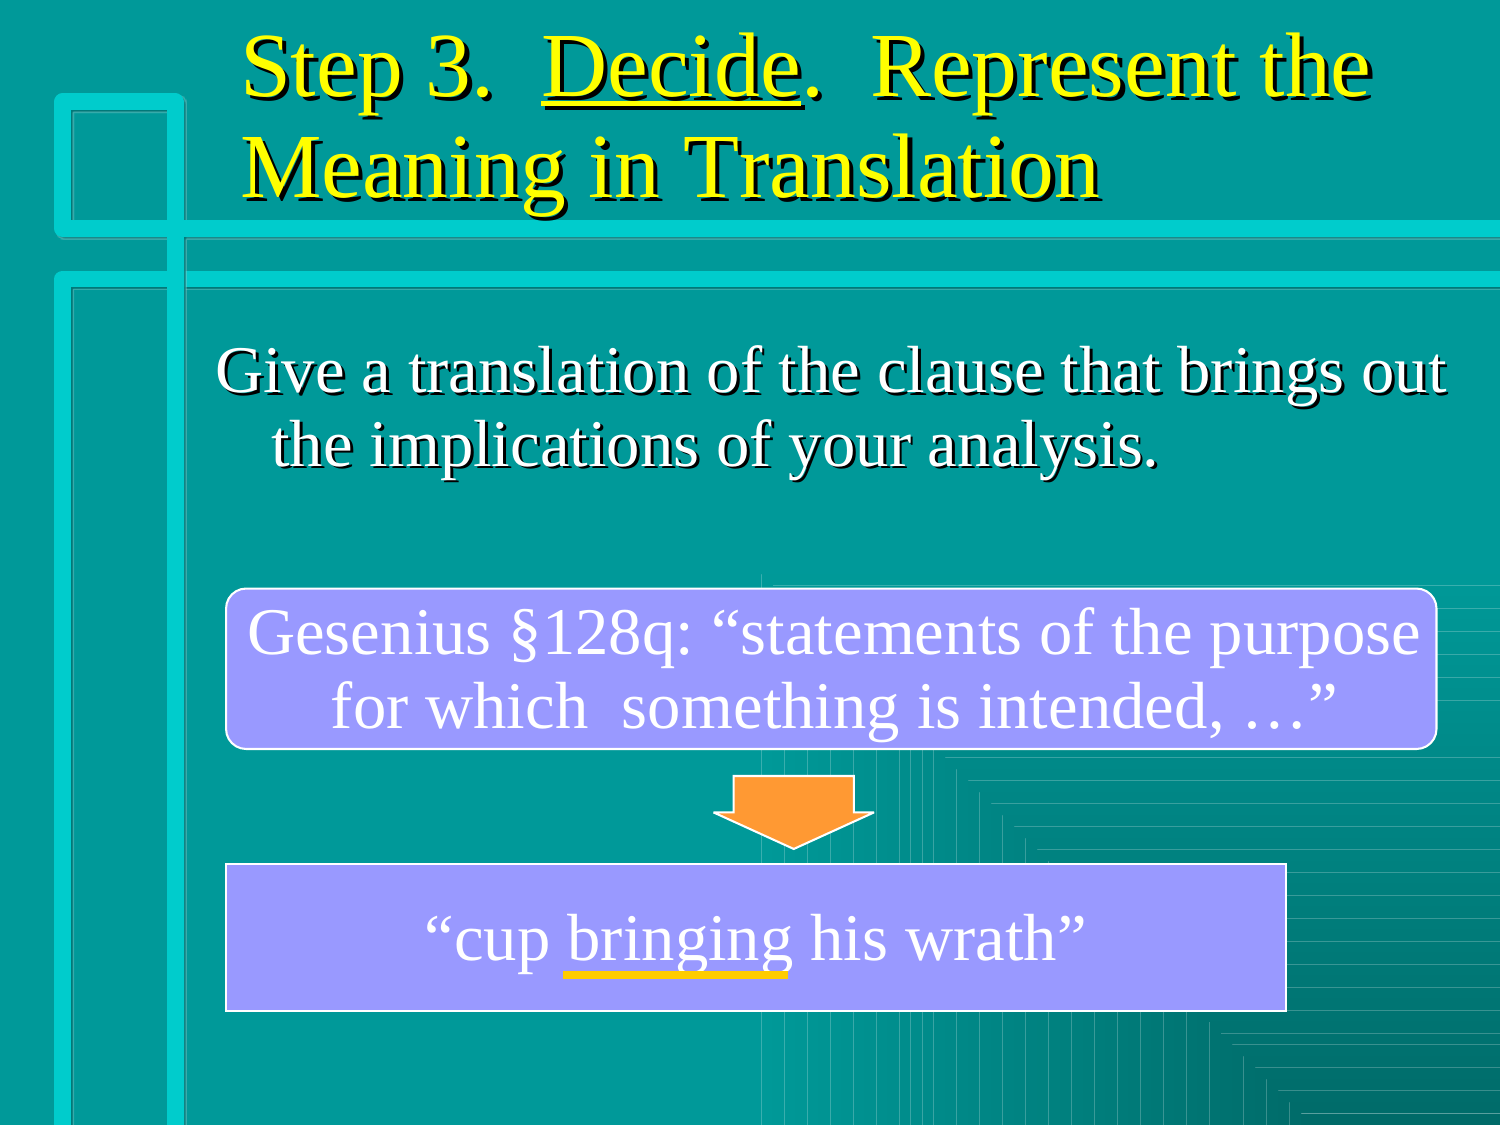

# Step 3. Decide. Represent the Meaning in Translation
Give a translation of the clause that brings out the implications of your analysis.
Gesenius §128q: “statements of the purpose
for which something is intended, …”
“cup bringing his wrath”